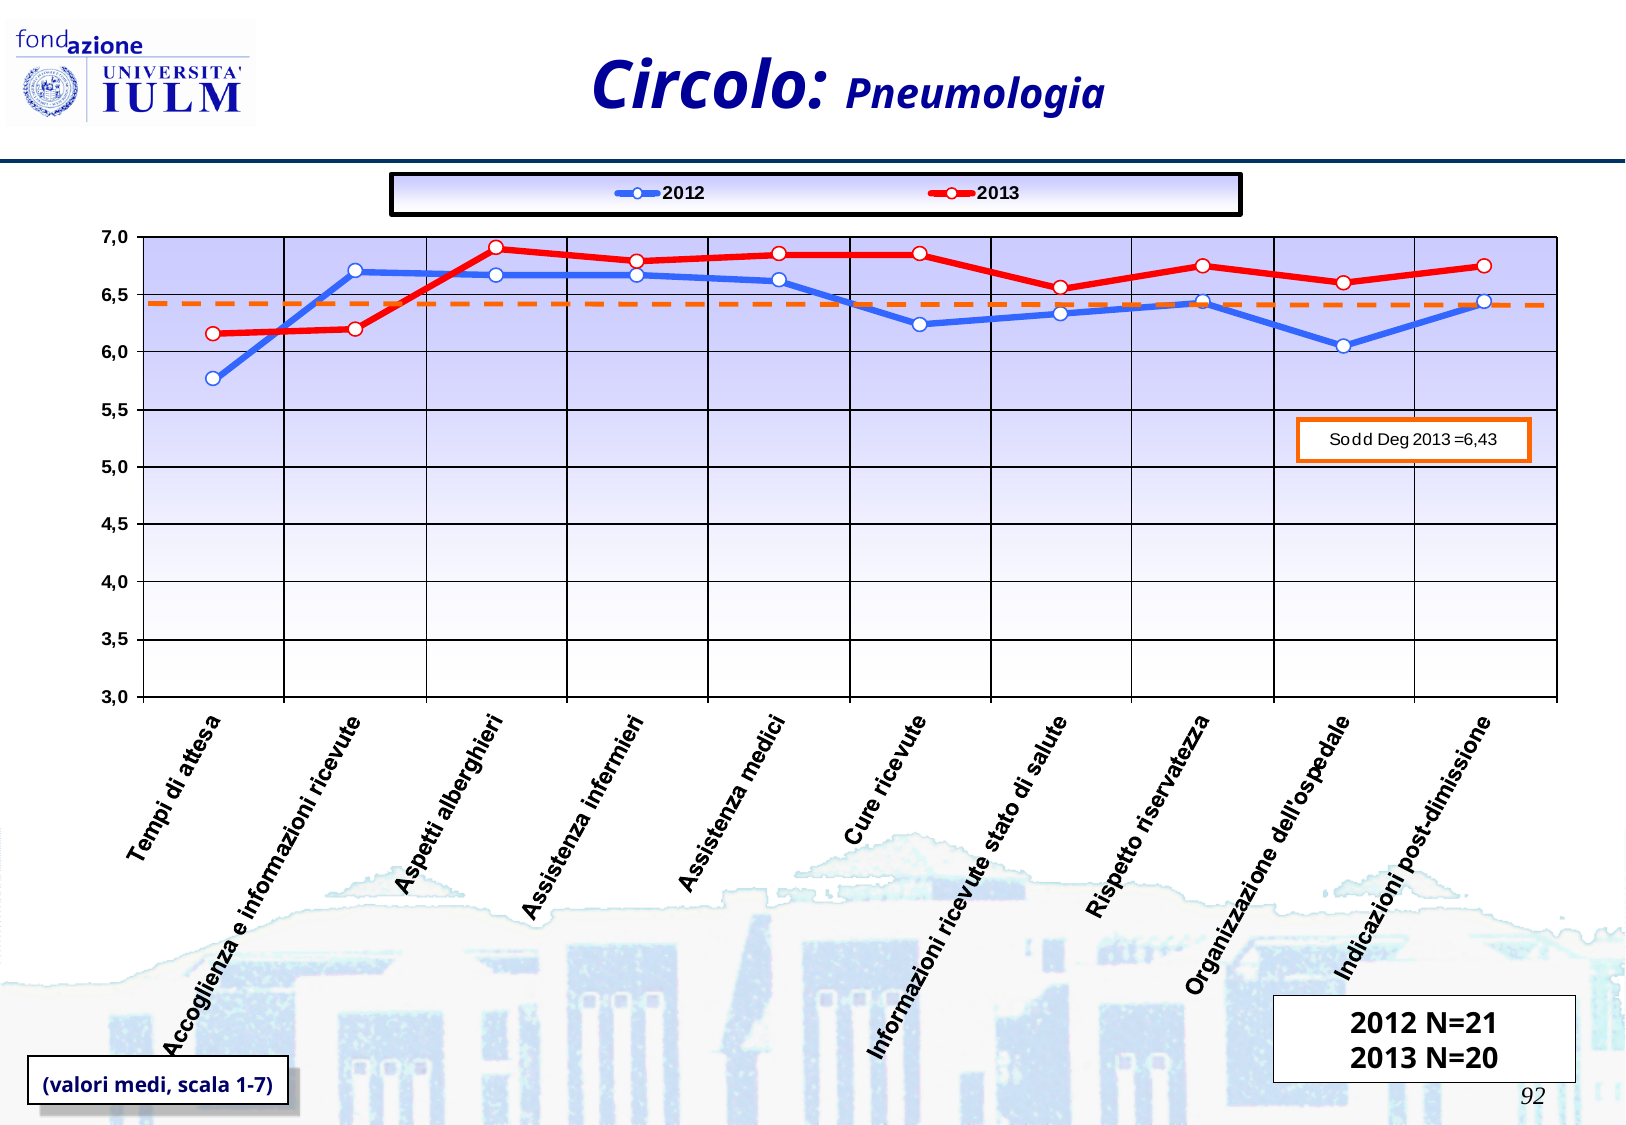

Circolo: Pneumologia
2012 N=21
2013 N=20
(valori medi, scala 1-7)